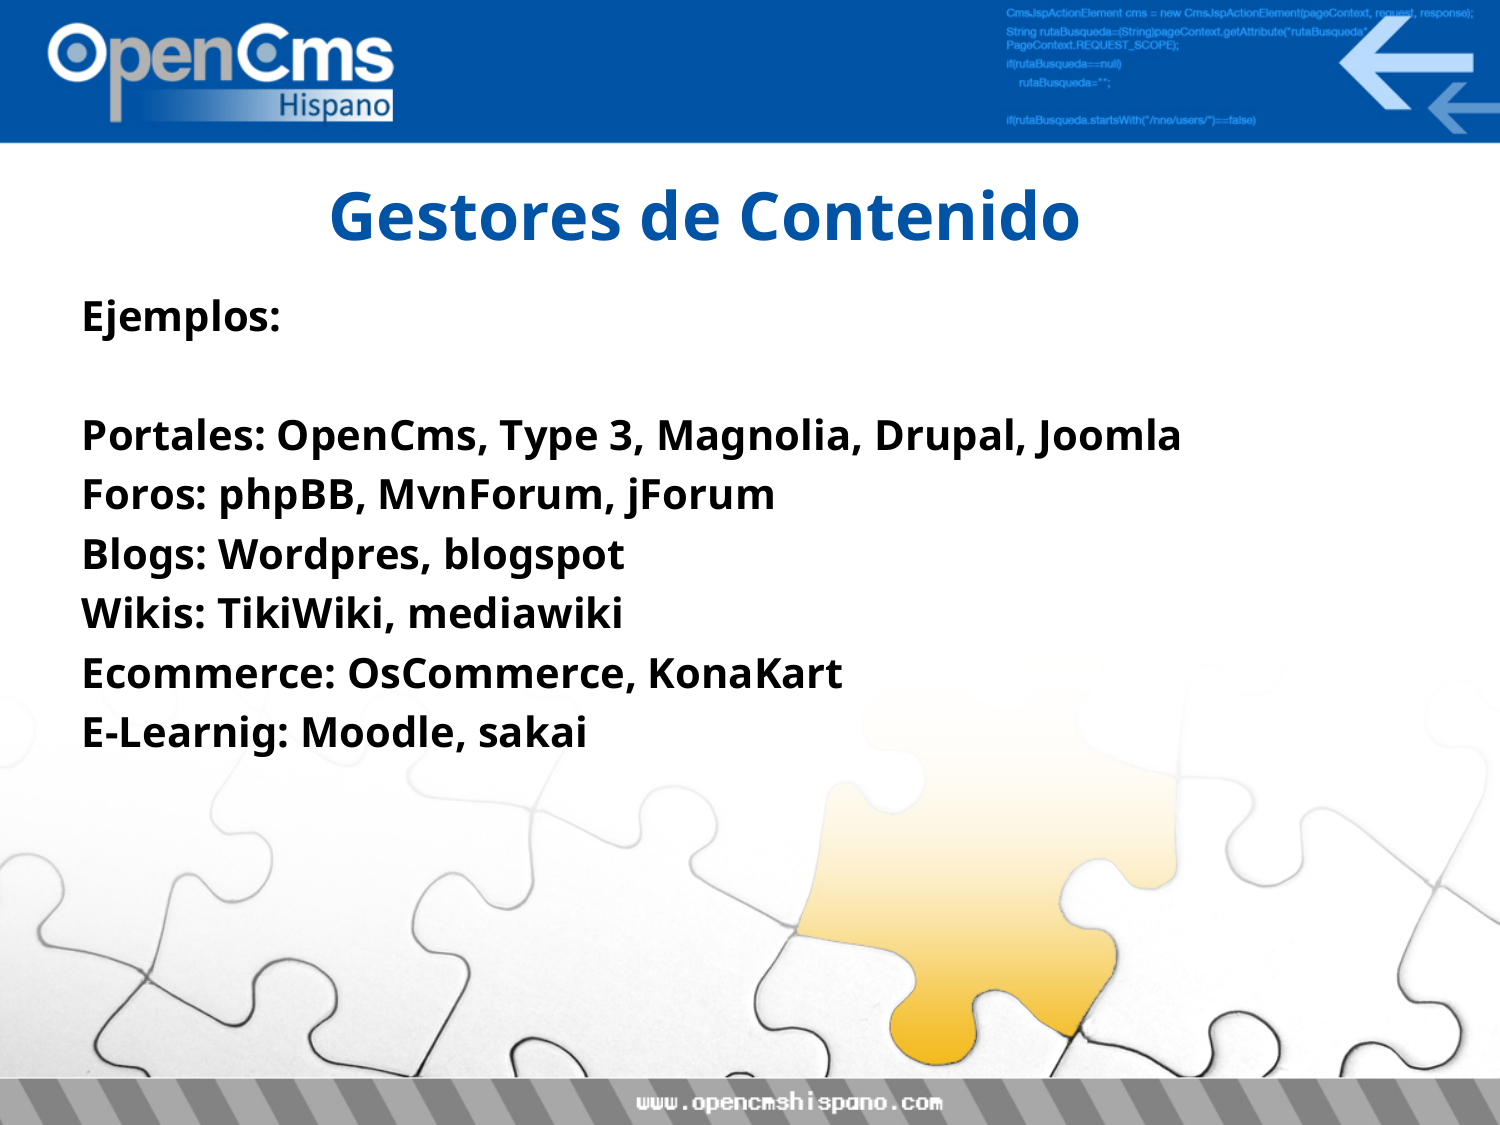

Gestores de Contenido
Ejemplos:
Portales: OpenCms, Type 3, Magnolia, Drupal, Joomla
Foros: phpBB, MvnForum, jForum
Blogs: Wordpres, blogspot
Wikis: TikiWiki, mediawiki
Ecommerce: OsCommerce, KonaKart
E-Learnig: Moodle, sakai